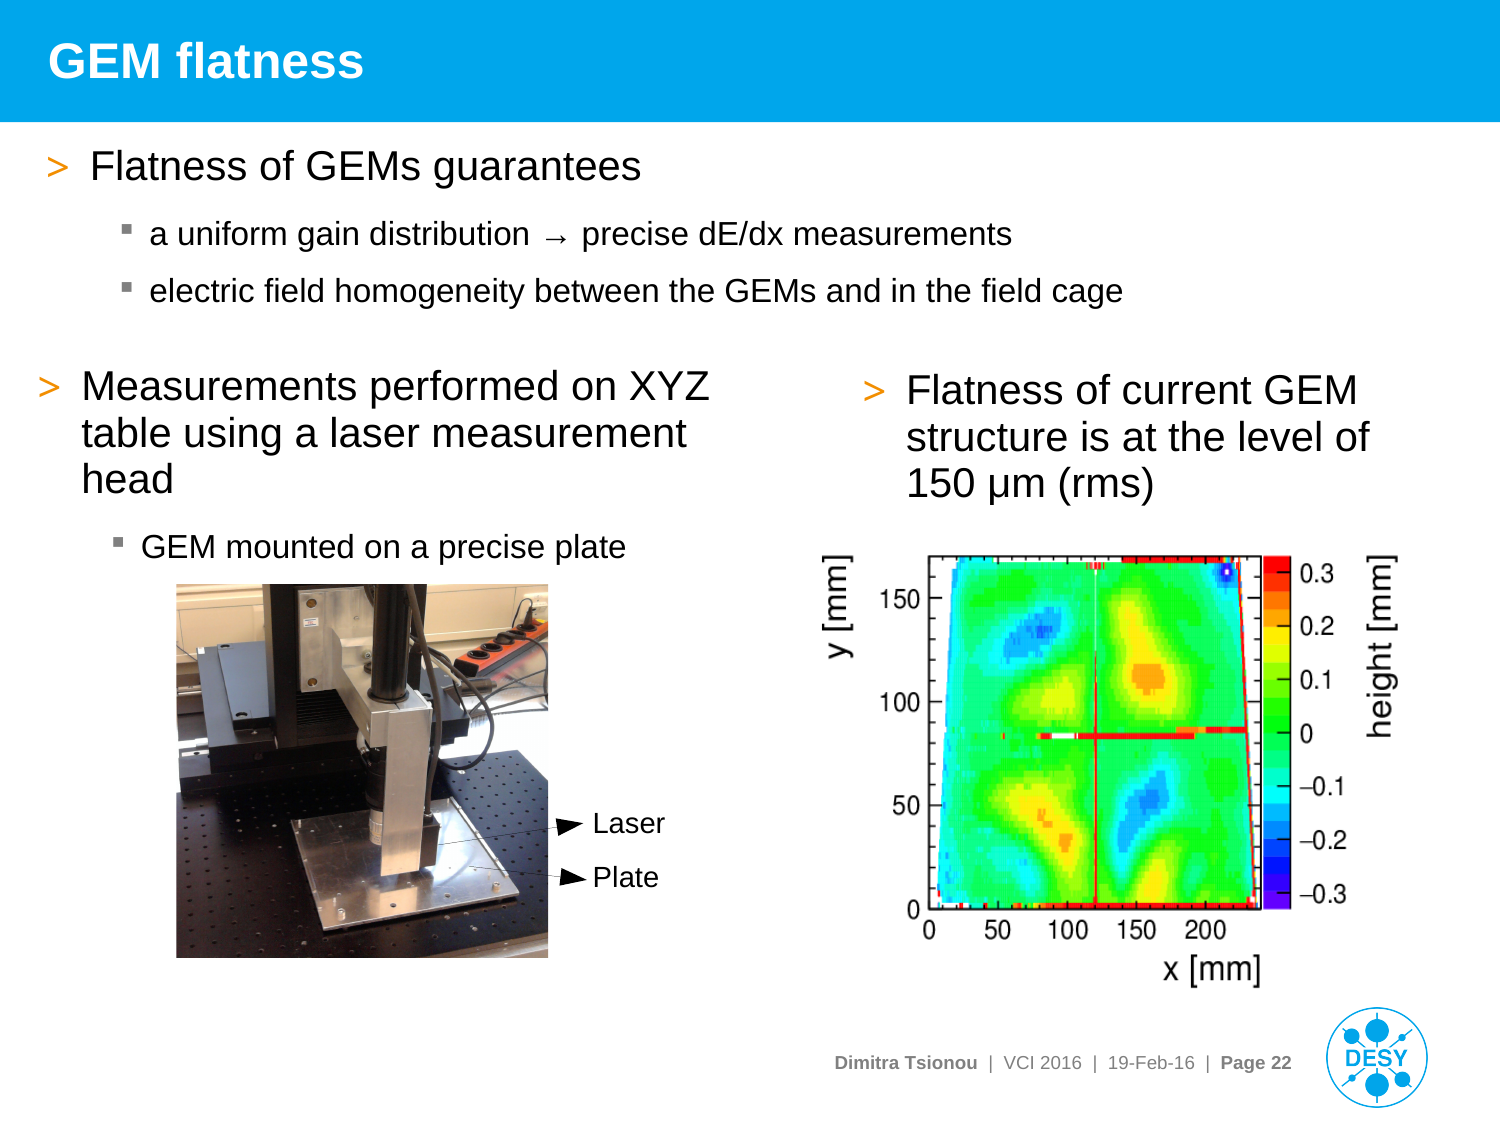

# GEM flatness
Flatness of GEMs guarantees
a uniform gain distribution → precise dE/dx measurements
electric field homogeneity between the GEMs and in the field cage
Measurements performed on XYZ table using a laser measurement head
GEM mounted on a precise plate
Flatness of current GEM structure is at the level of 150 μm (rms)
Laser
Plate